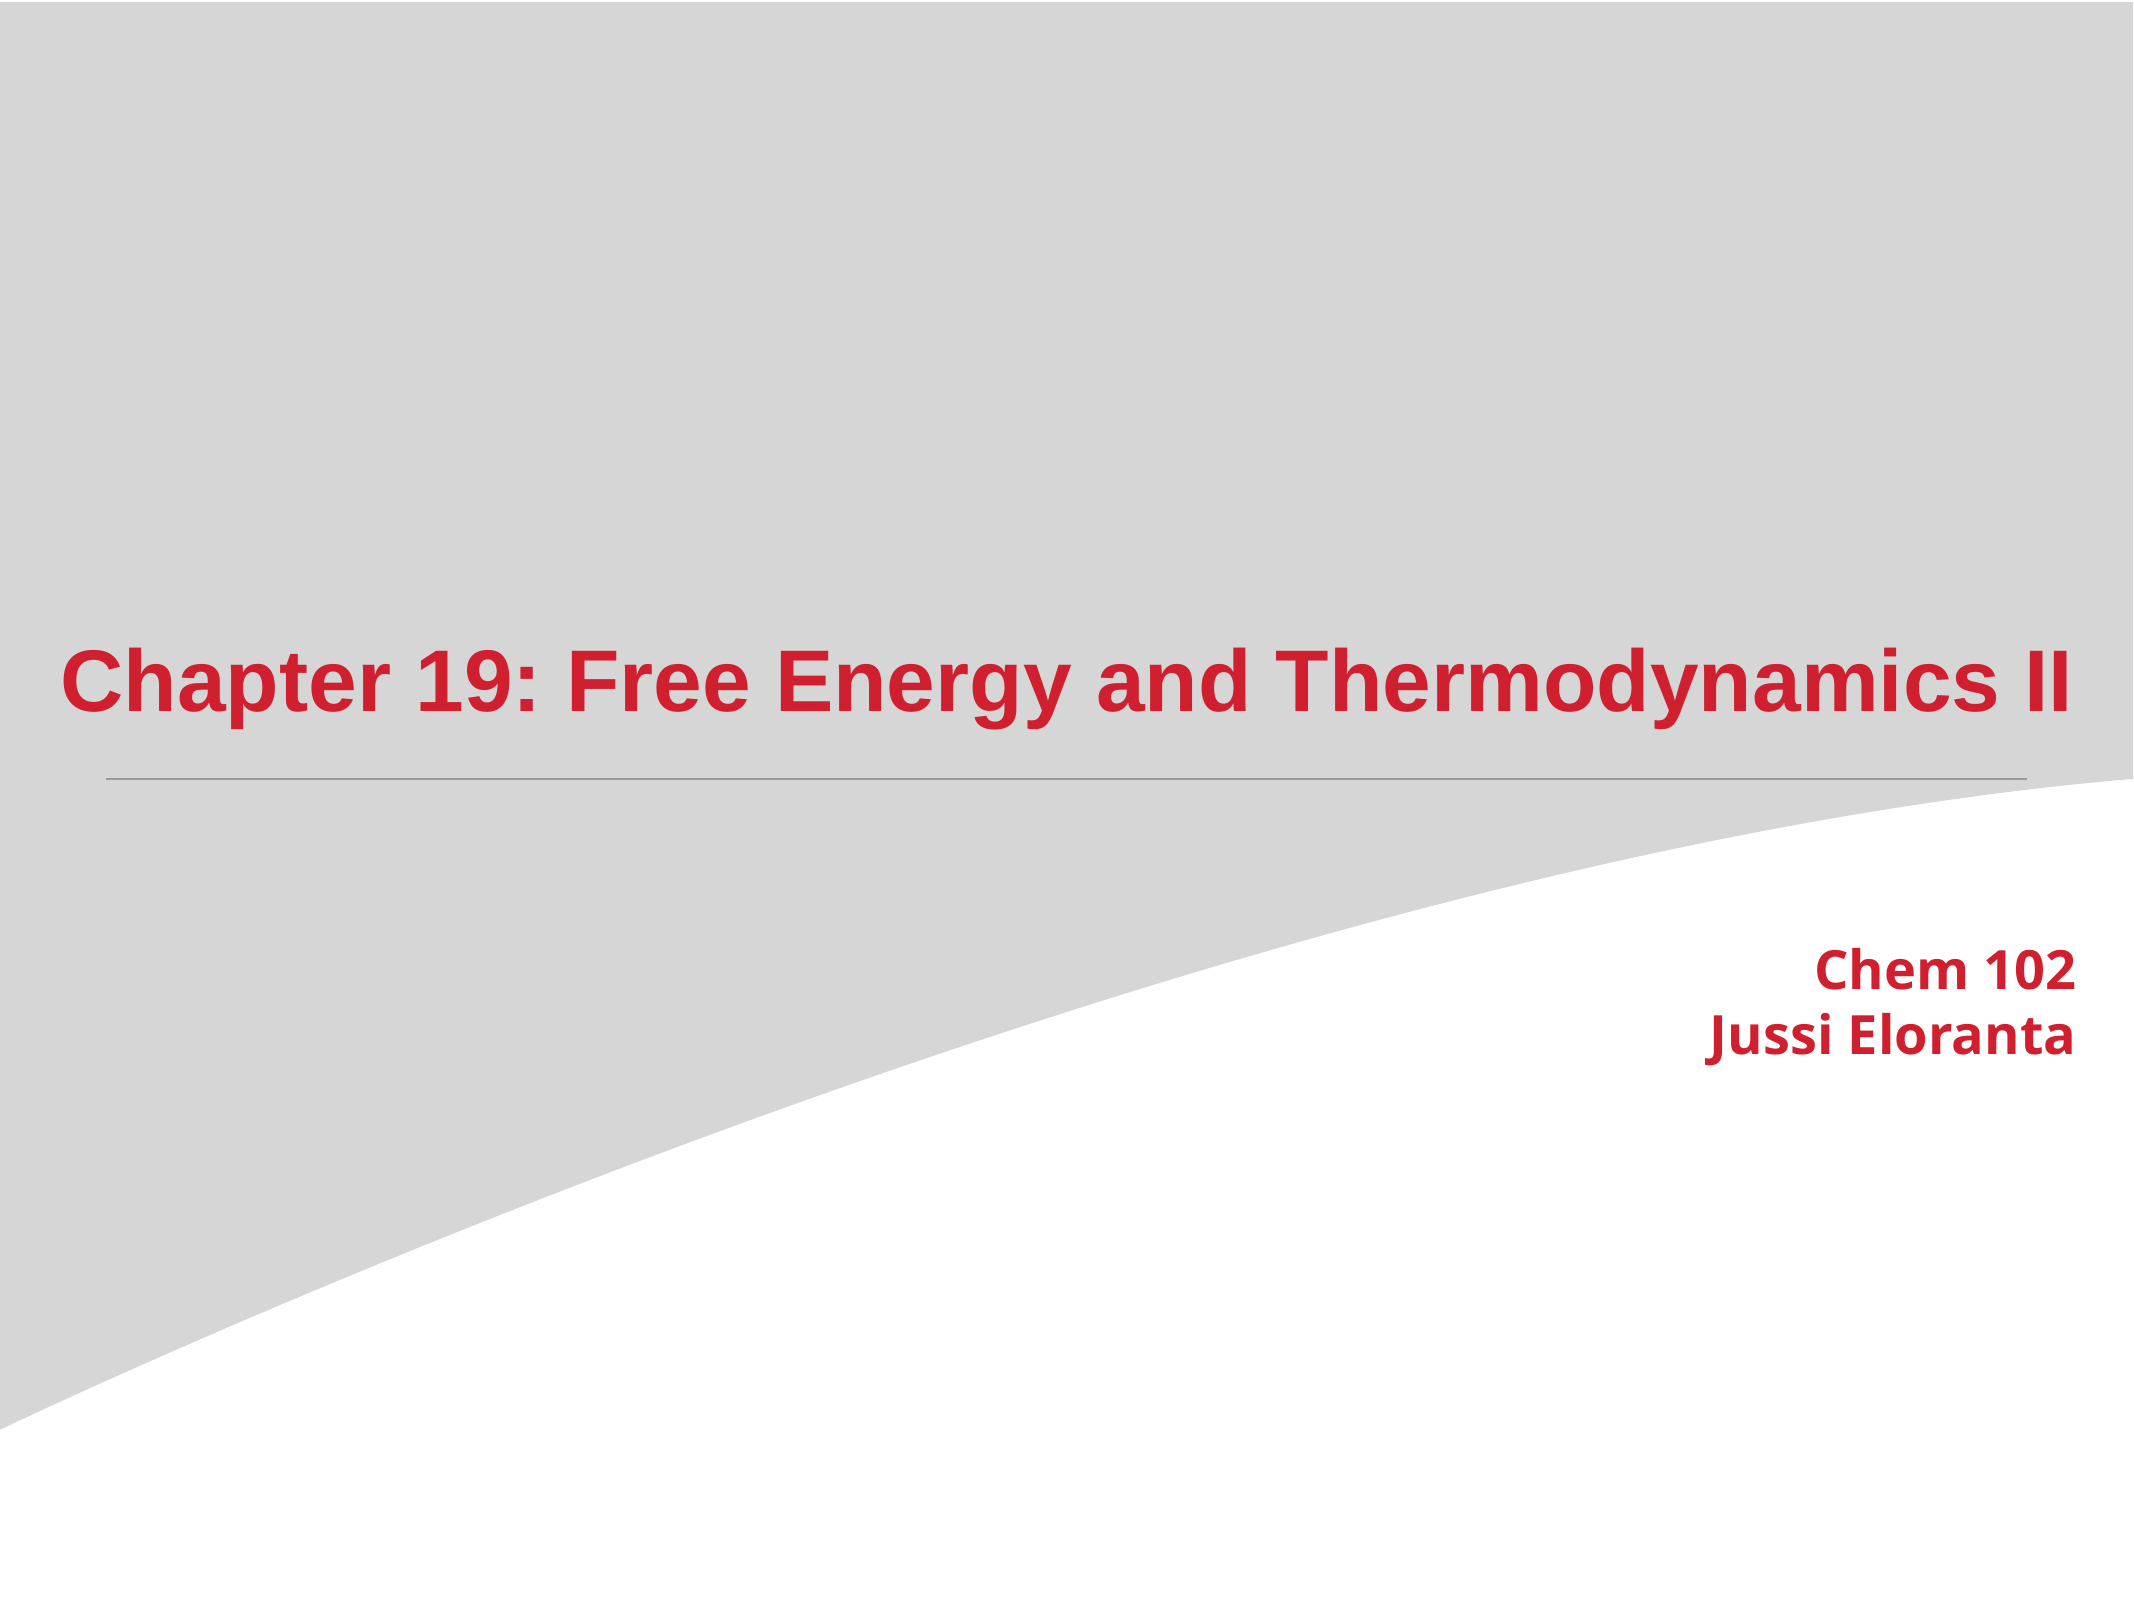

# Chapter 19: Free Energy and Thermodynamics II
Chem 102
Jussi Eloranta